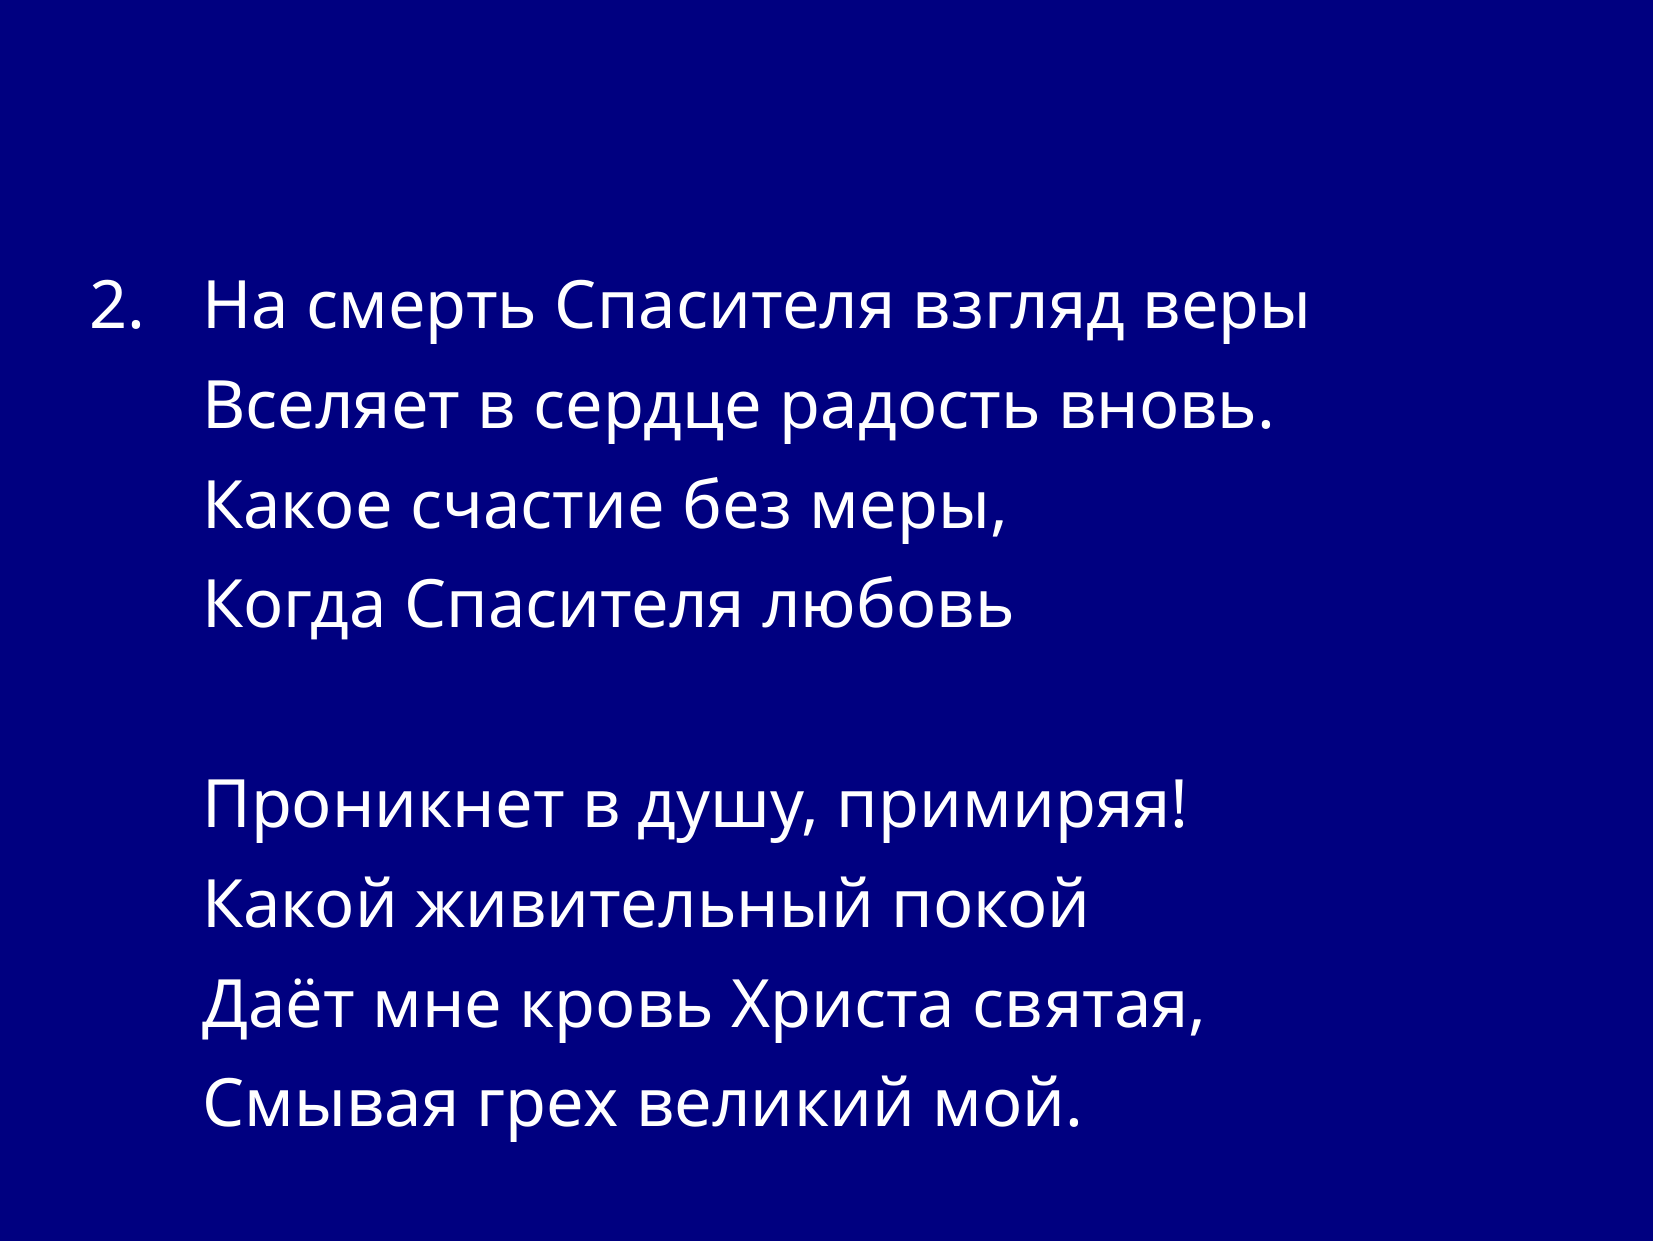

2.	На смерть Спасителя взгляд веры
	Вселяет в сердце радость вновь.
	Какое счастие без меры,
	Когда Спасителя любовь
	Проникнет в душу, примиряя!
	Какой живительный покой
	Даёт мне кровь Христа святая,
	Смывая грех великий мой.